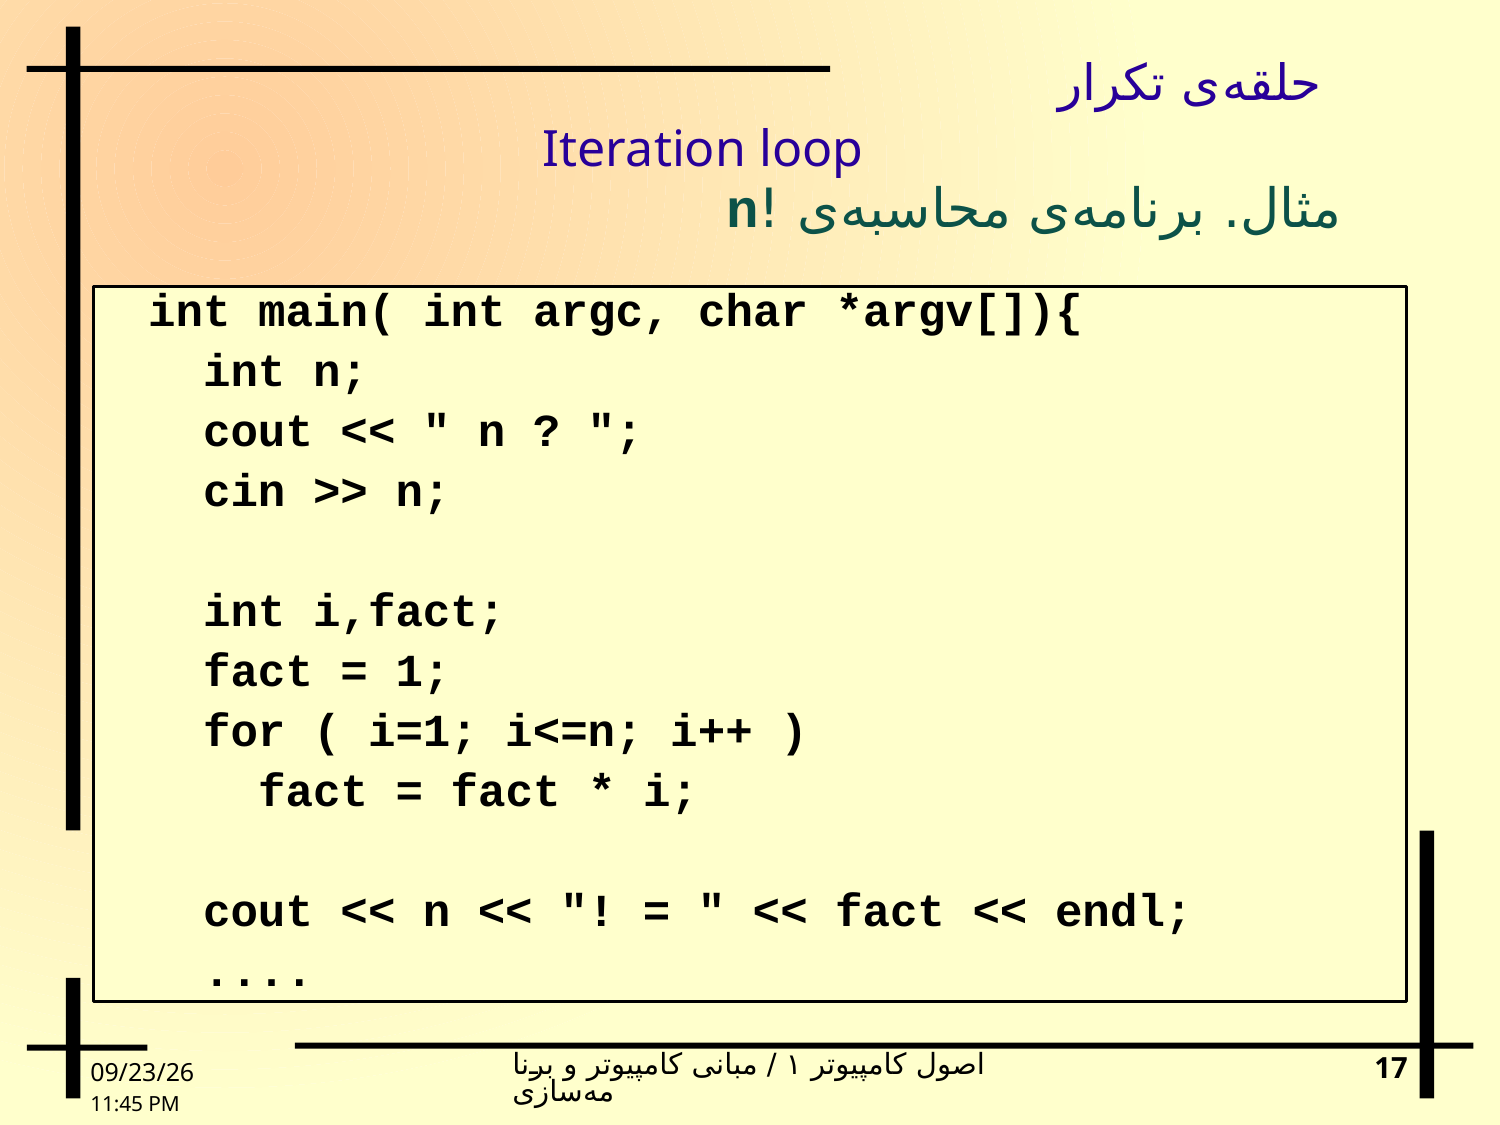

حلقه‌ی تکرار Iteration loop
مثال. برنامه‌ی محاسبه‌ی !n
# int main( int argc, char *argv[]){
 int n;
 cout << " n ? ";
 cin >> n;
 int i,fact;
 fact = 1;
 for ( i=1; i<=n; i++ )
 fact = fact * i;
 cout << n << "! = " << fact << endl;
 ....
اصول کامپیوتر ۱ / مبانی کامپیوتر و برنامه‌سازی
17